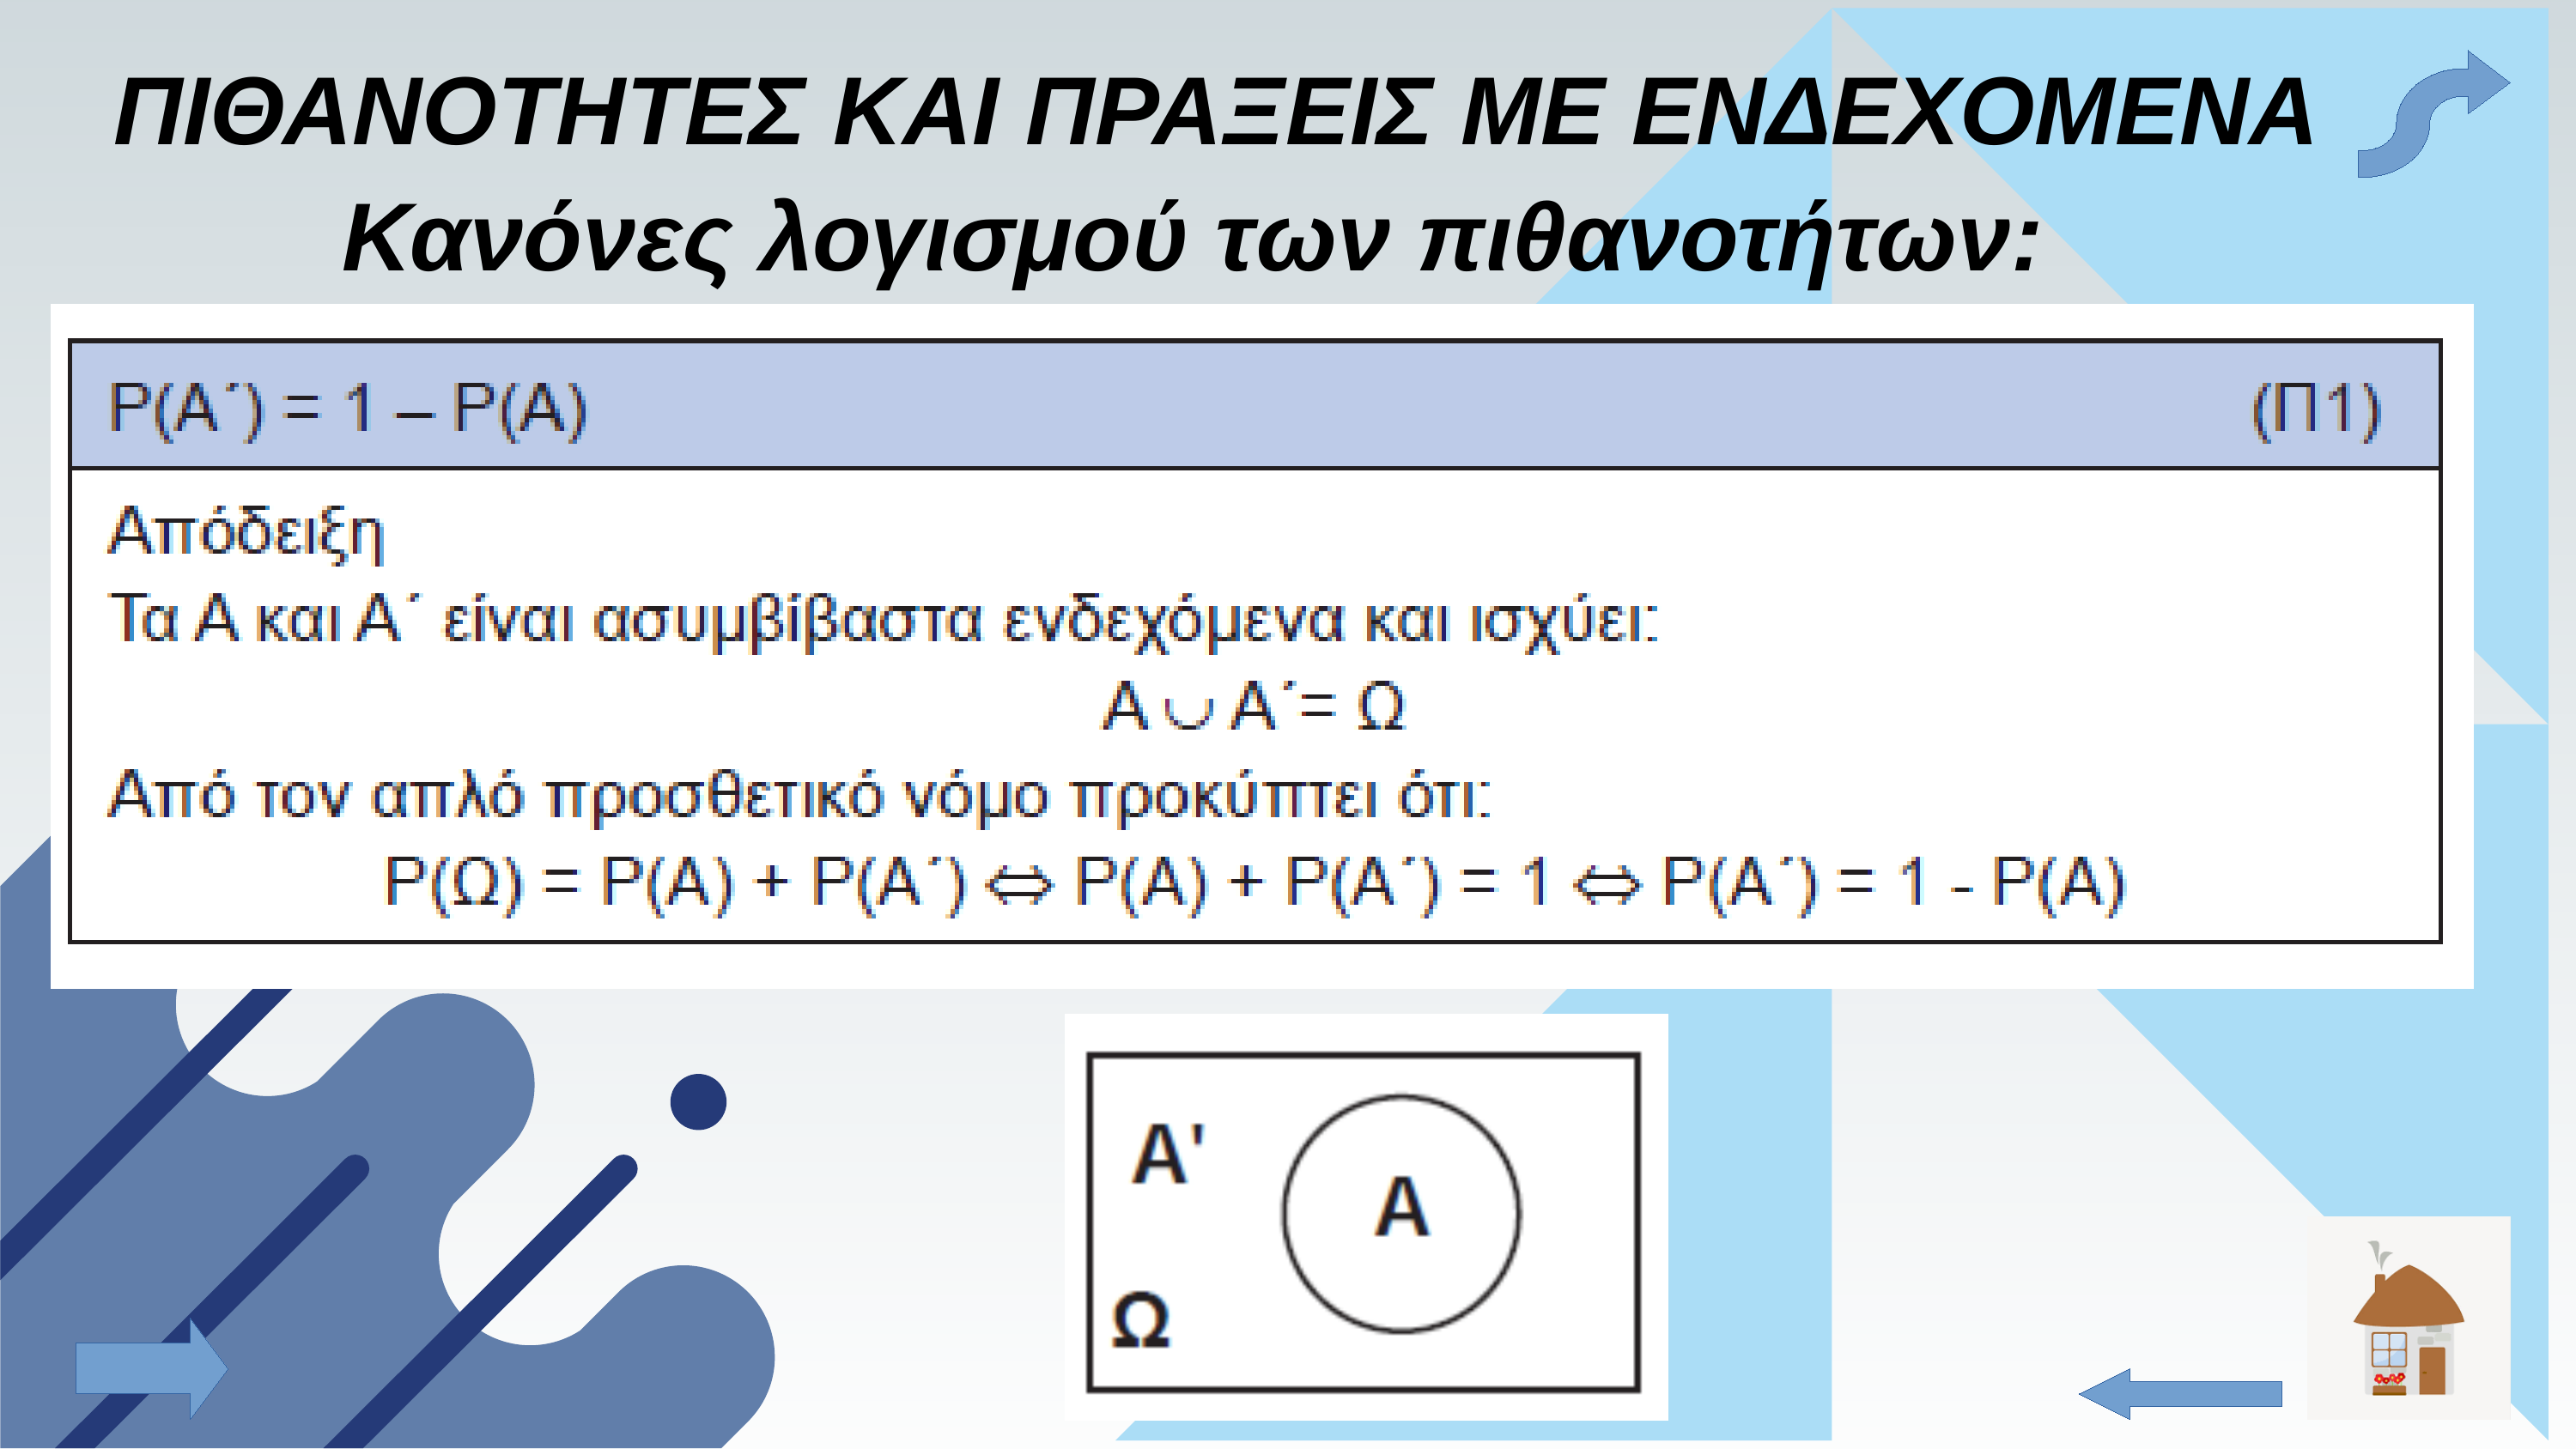

ΠΙΘΑΝΟΤΗΤΕΣ ΚΑΙ ΠΡΑΞΕΙΣ ΜΕ ΕΝΔΕΧΟΜΕΝΑ
Κανόνες λογισμού των πιθανοτήτων: